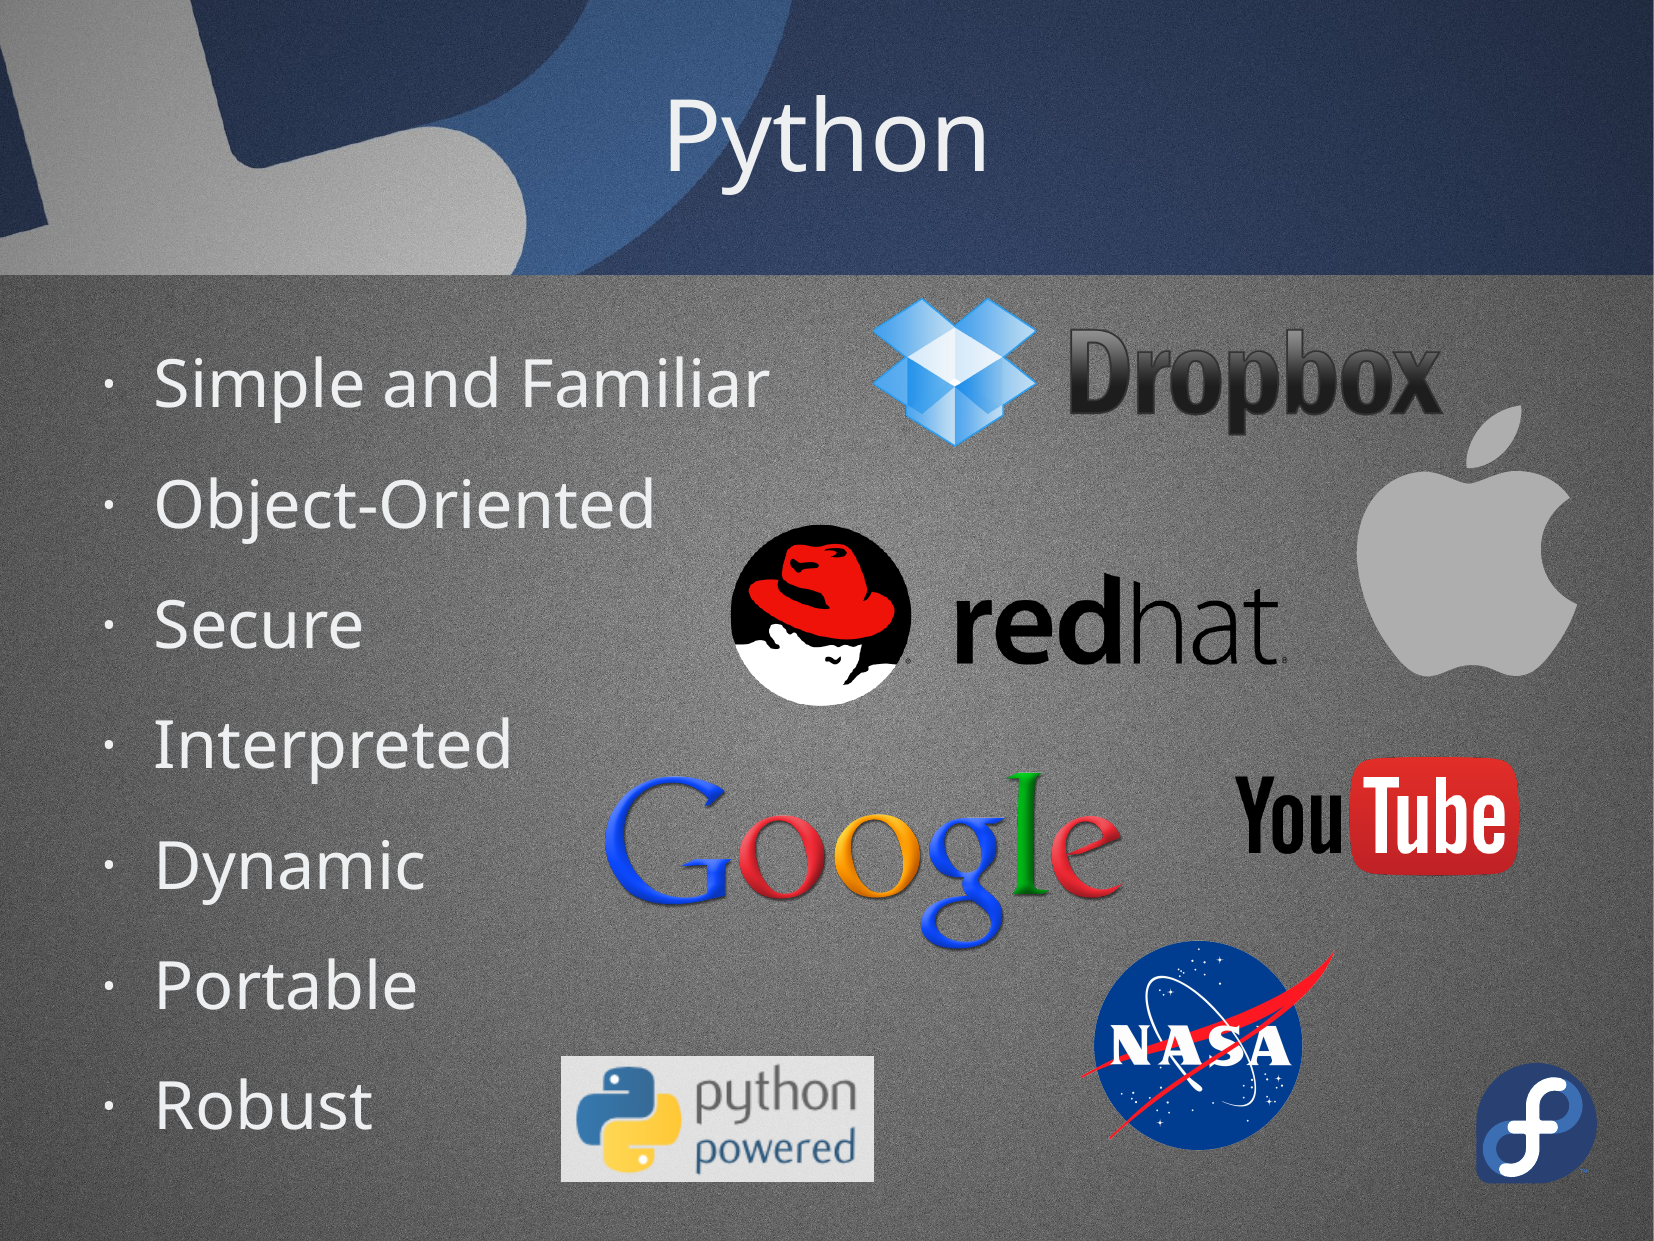

# Python
Simple and Familiar
Object-Oriented
Secure
Interpreted
Dynamic
Portable
Robust